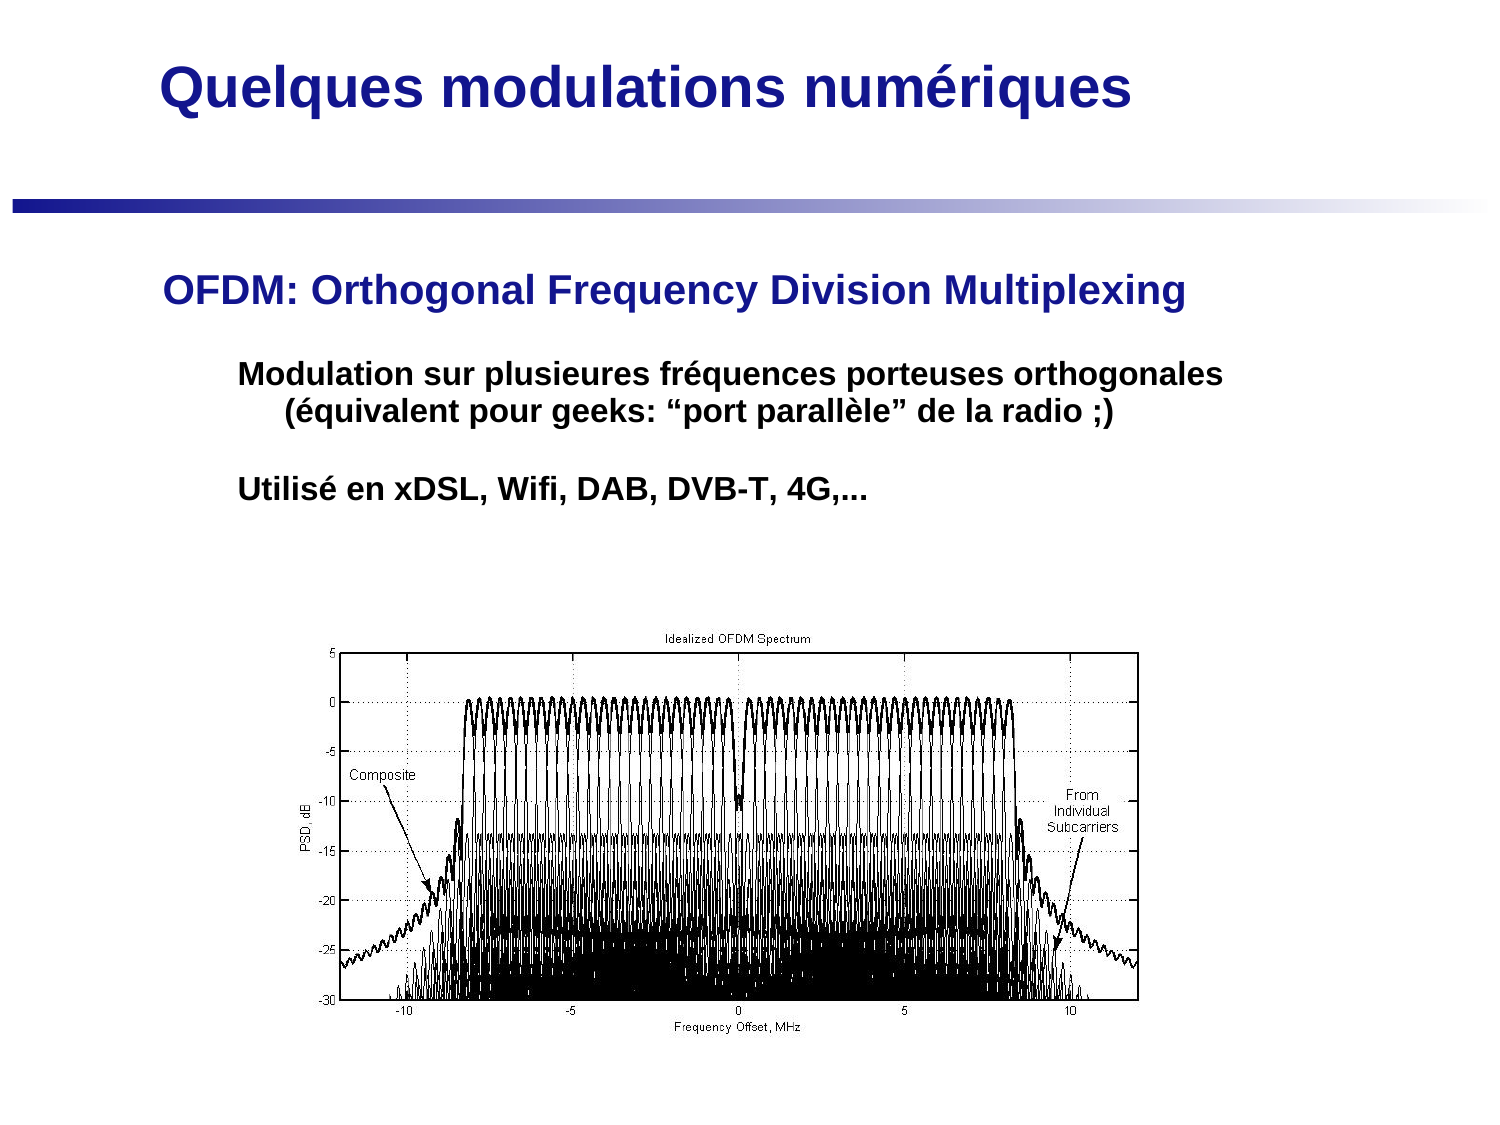

# Quelques modulations numériques
OFDM: Orthogonal Frequency Division Multiplexing
Modulation sur plusieures fréquences porteuses orthogonales (équivalent pour geeks: “port parallèle” de la radio ;)
Utilisé en xDSL, Wifi, DAB, DVB-T, 4G,...